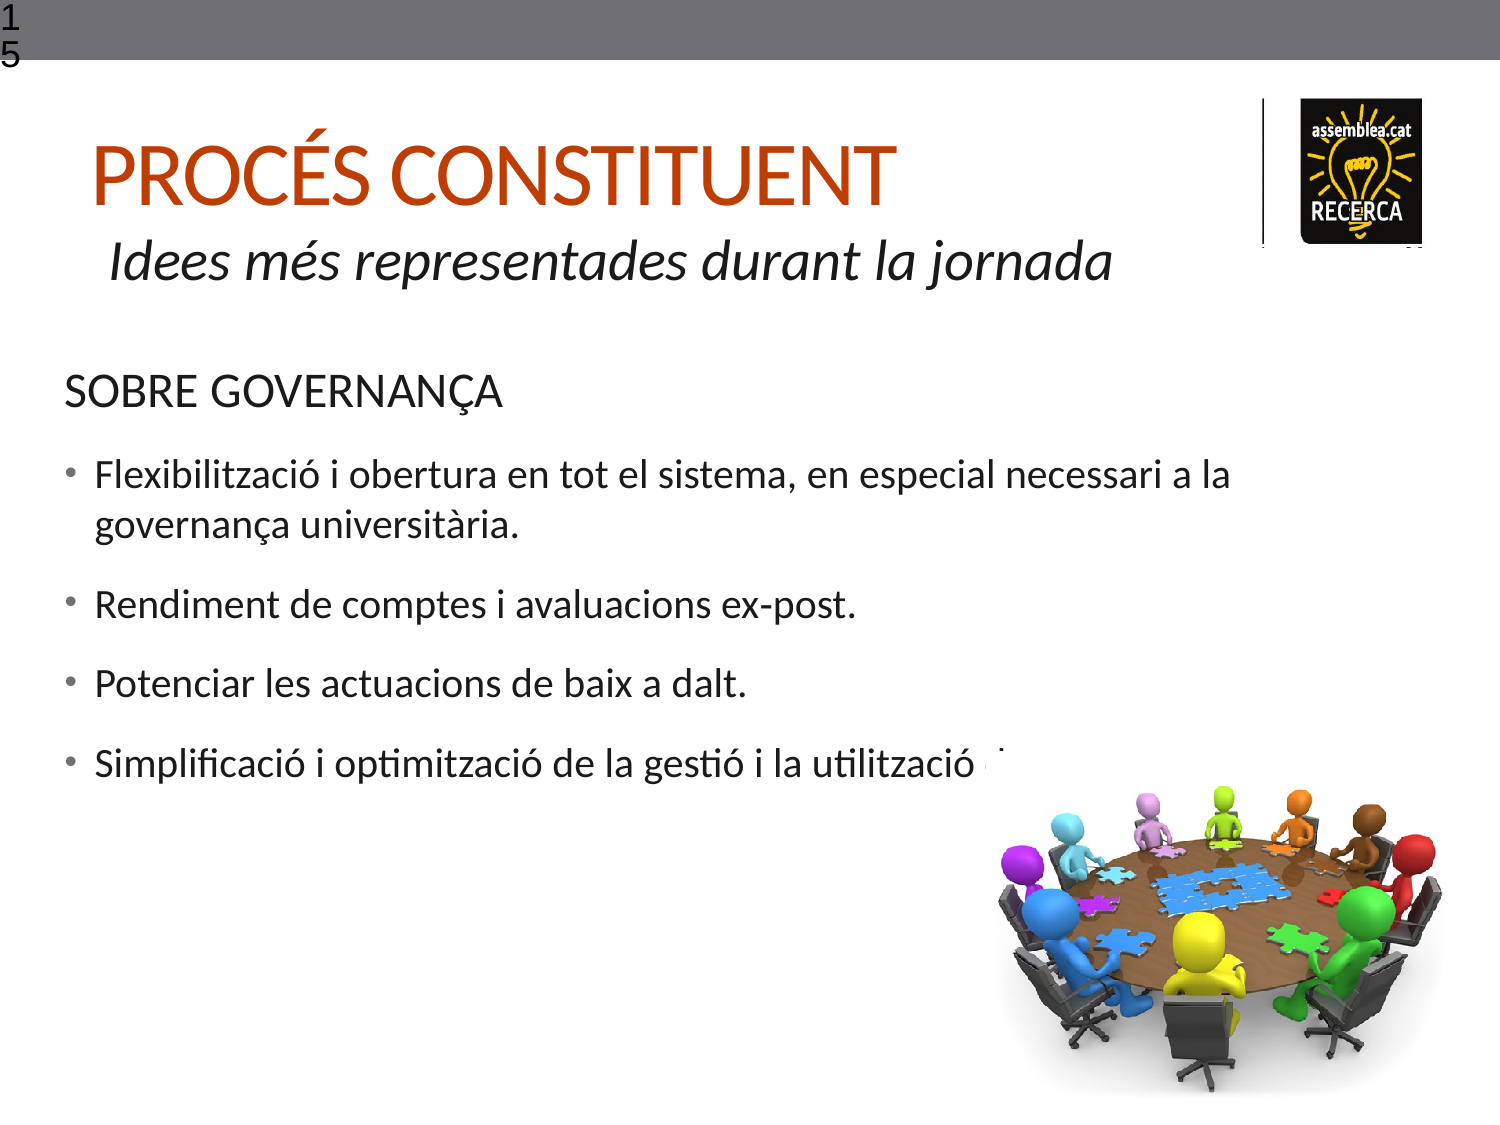

# PROCÉS CONSTITUENT
Idees més representades durant la jornada
SOBRE GOVERNANÇA
Flexibilització i obertura en tot el sistema, en especial necessari a la governança universitària.
Rendiment de comptes i avaluacions ex‐post.
Potenciar les actuacions de baix a dalt.
Simplificació i optimització de la gestió i la utilització de recursos.